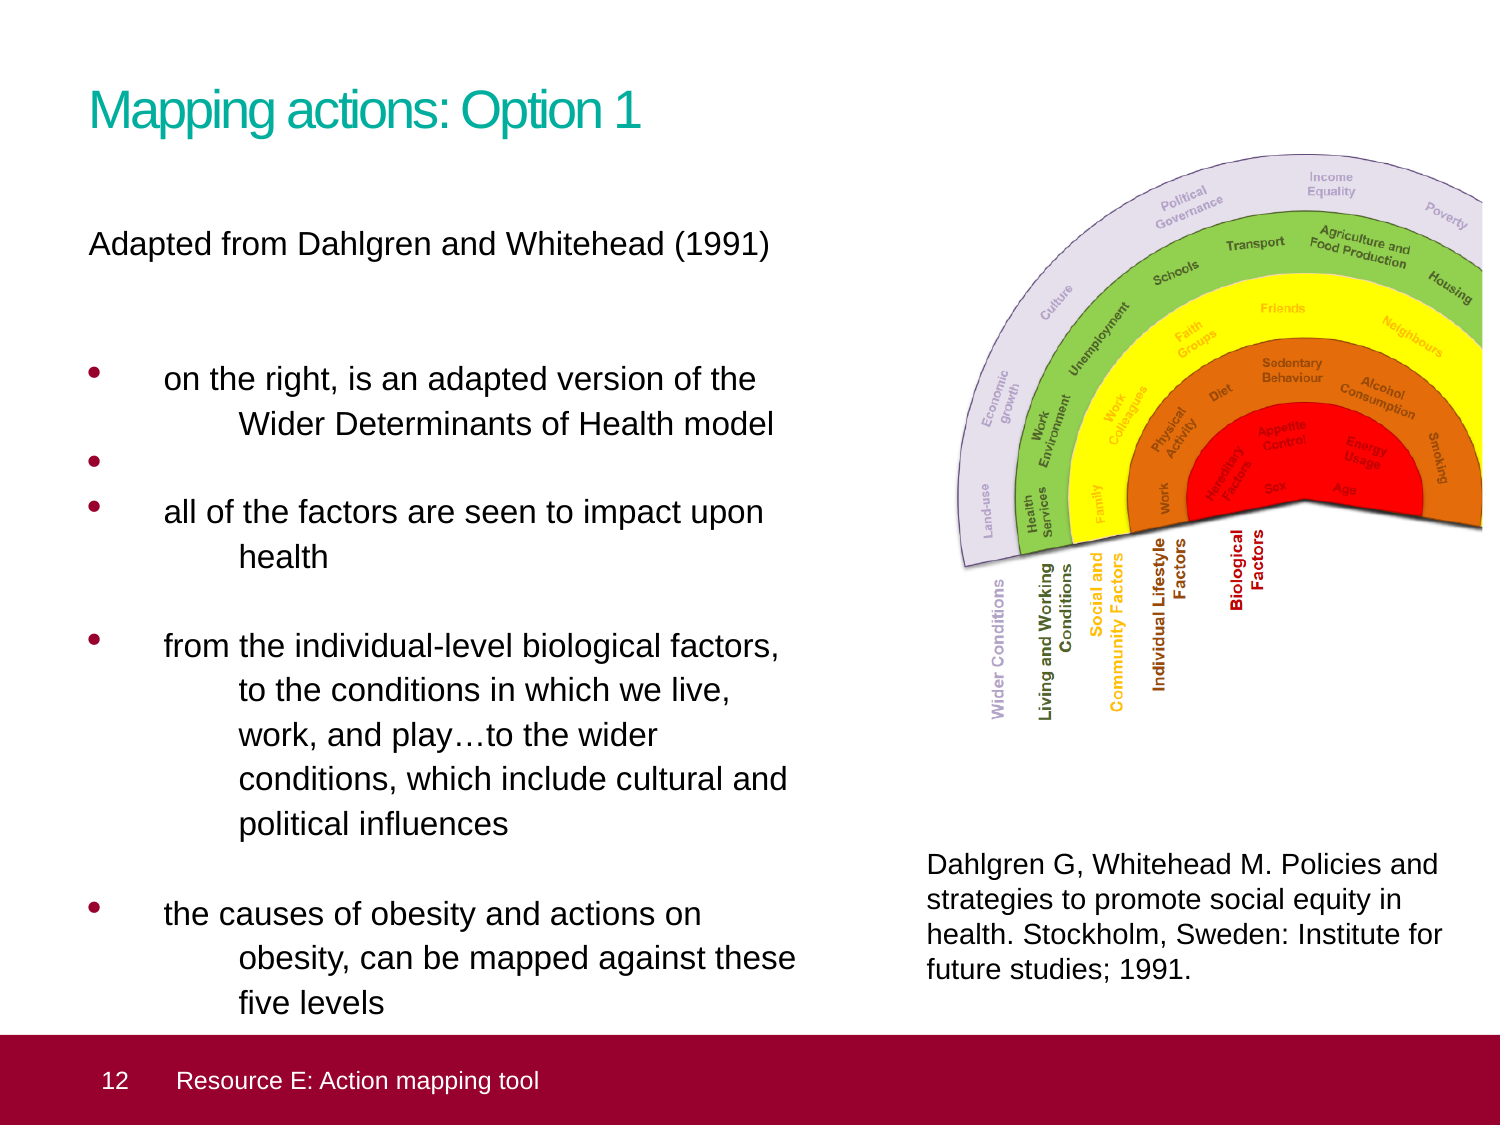

# Mapping actions: Option 1
Adapted from Dahlgren and Whitehead (1991)
on the right, is an adapted version of the Wider Determinants of Health model
all of the factors are seen to impact upon health
from the individual-level biological factors, to the conditions in which we live, work, and play…to the wider conditions, which include cultural and political influences
the causes of obesity and actions on obesity, can be mapped against these five levels
Dahlgren G, Whitehead M. Policies and strategies to promote social equity in health. Stockholm, Sweden: Institute for future studies; 1991.
 11
Resource E: Action mapping tool